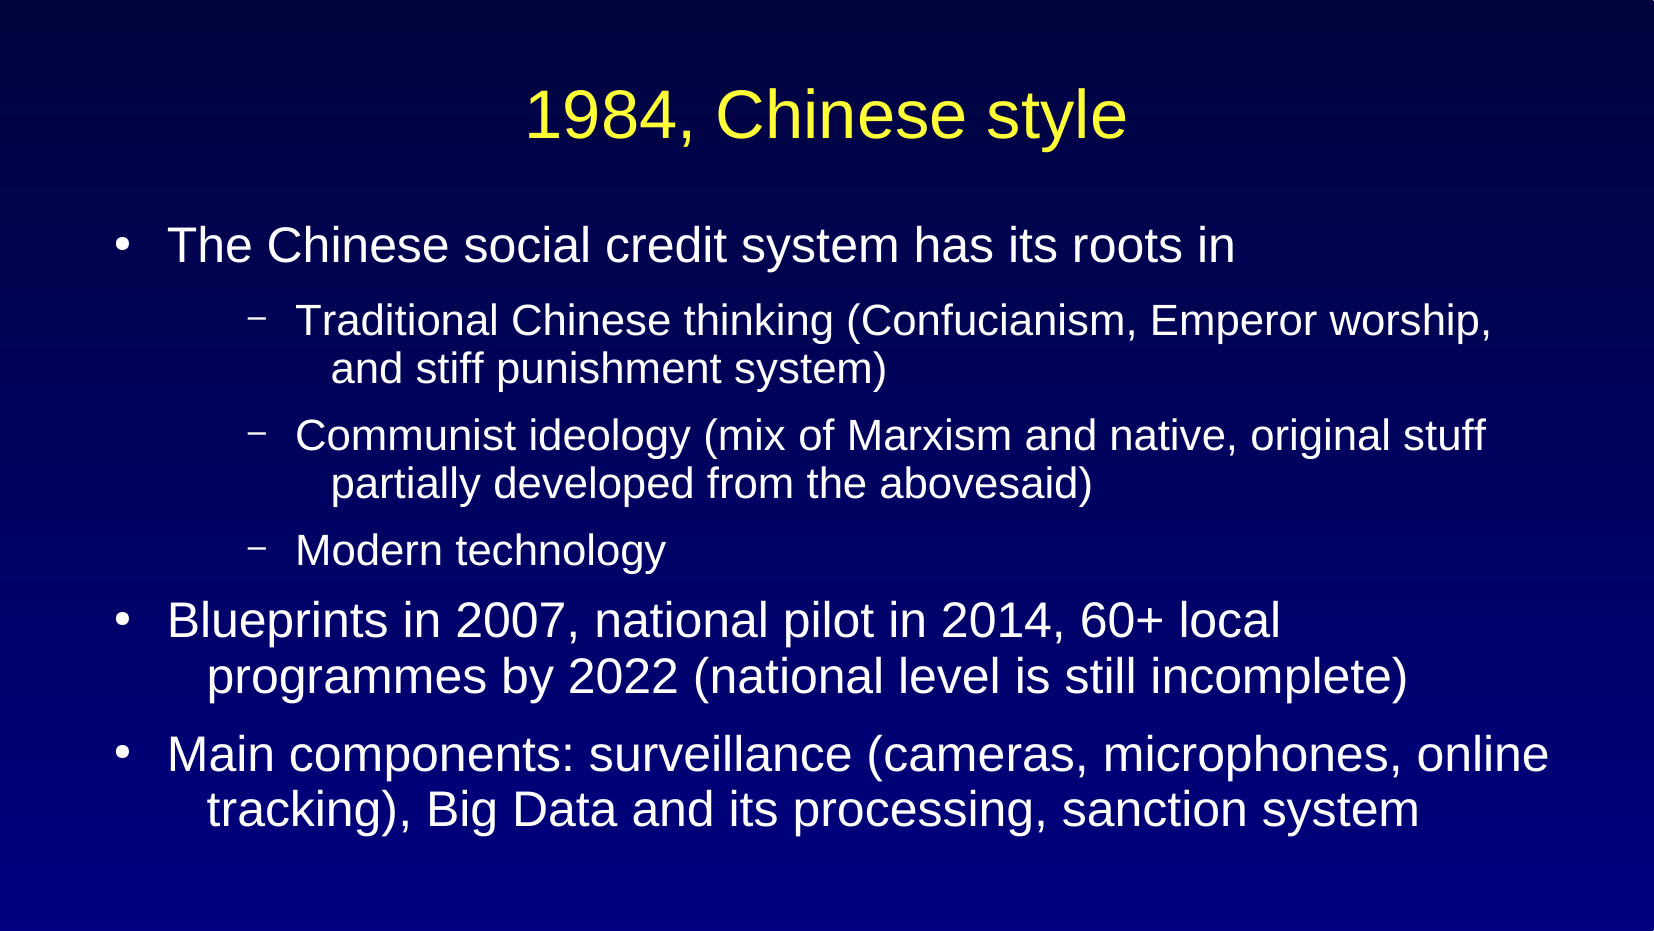

# 1984, Chinese style
The Chinese social credit system has its roots in
Traditional Chinese thinking (Confucianism, Emperor worship, and stiff punishment system)
Communist ideology (mix of Marxism and native, original stuff partially developed from the abovesaid)
Modern technology
Blueprints in 2007, national pilot in 2014, 60+ local programmes by 2022 (national level is still incomplete)
Main components: surveillance (cameras, microphones, online tracking), Big Data and its processing, sanction system